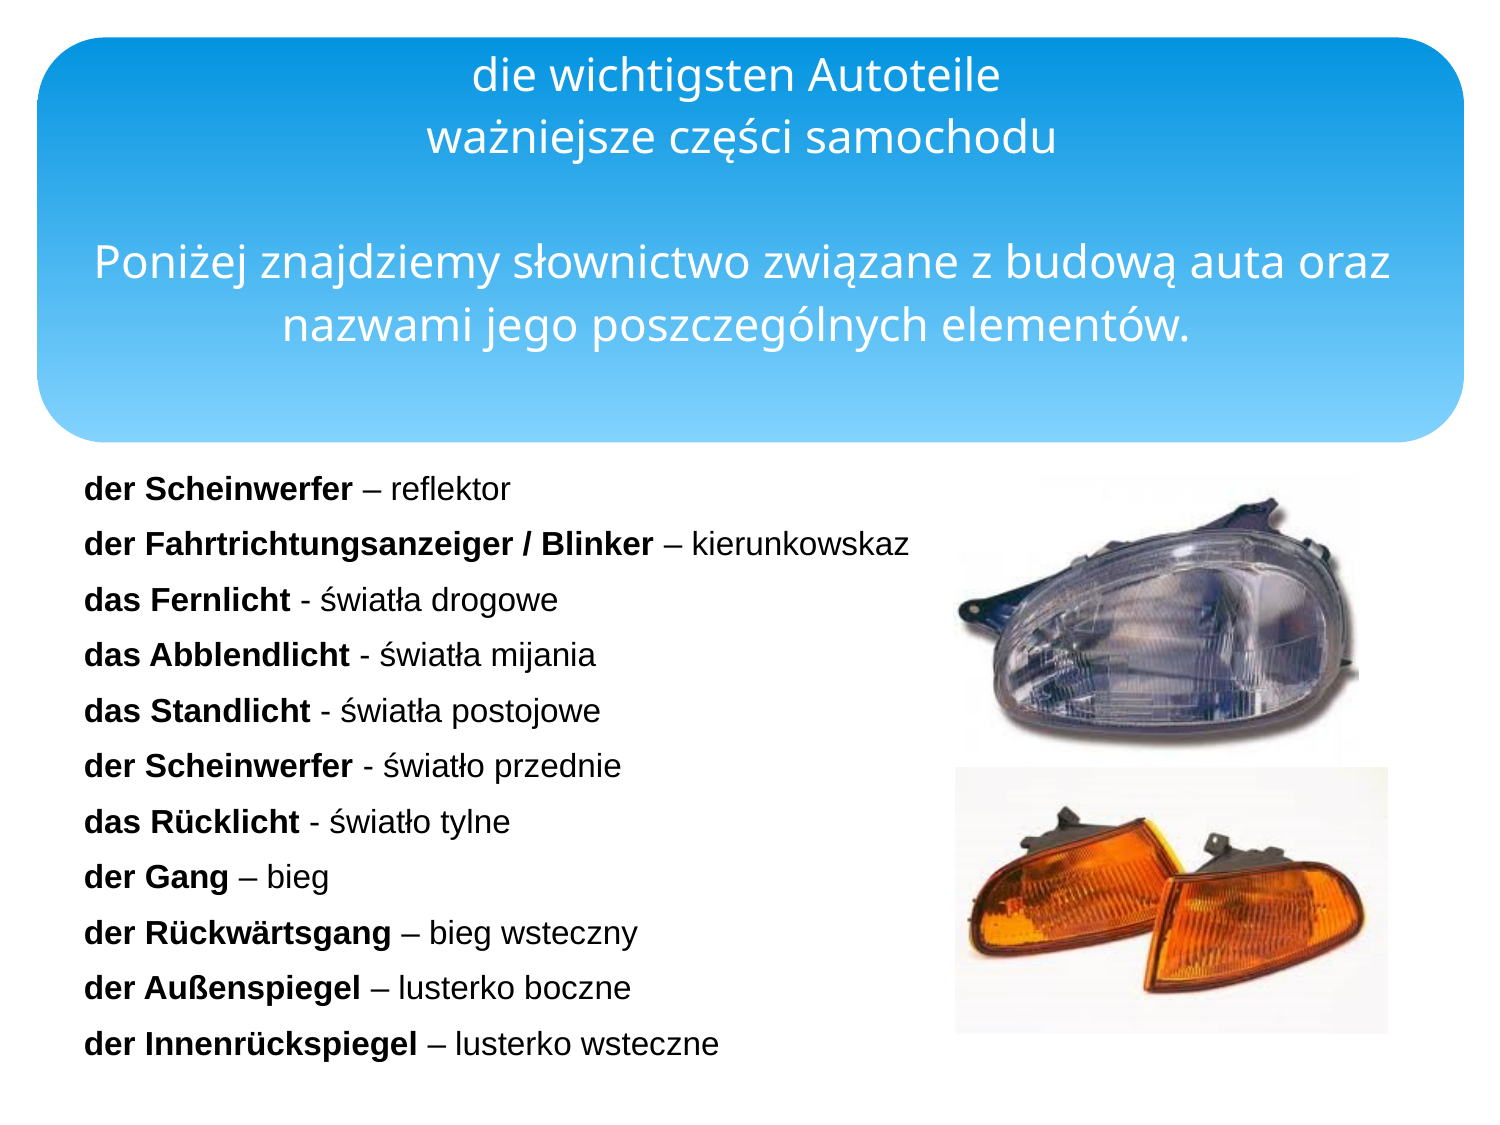

# die wichtigsten Autoteile ważniejsze części samochodu Poniżej znajdziemy słownictwo związane z budową auta oraz nazwami jego poszczególnych elementów.
der Scheinwerfer – reflektor
der Fahrtrichtungsanzeiger / Blinker – kierunkowskaz
das Fernlicht - światła drogowe
das Abblendlicht - światła mijania
das Standlicht - światła postojowe
der Scheinwerfer - światło przednie
das Rücklicht - światło tylne
der Gang – bieg
der Rückwärtsgang – bieg wsteczny
der Außenspiegel – lusterko boczne
der Innenrückspiegel – lusterko wsteczne